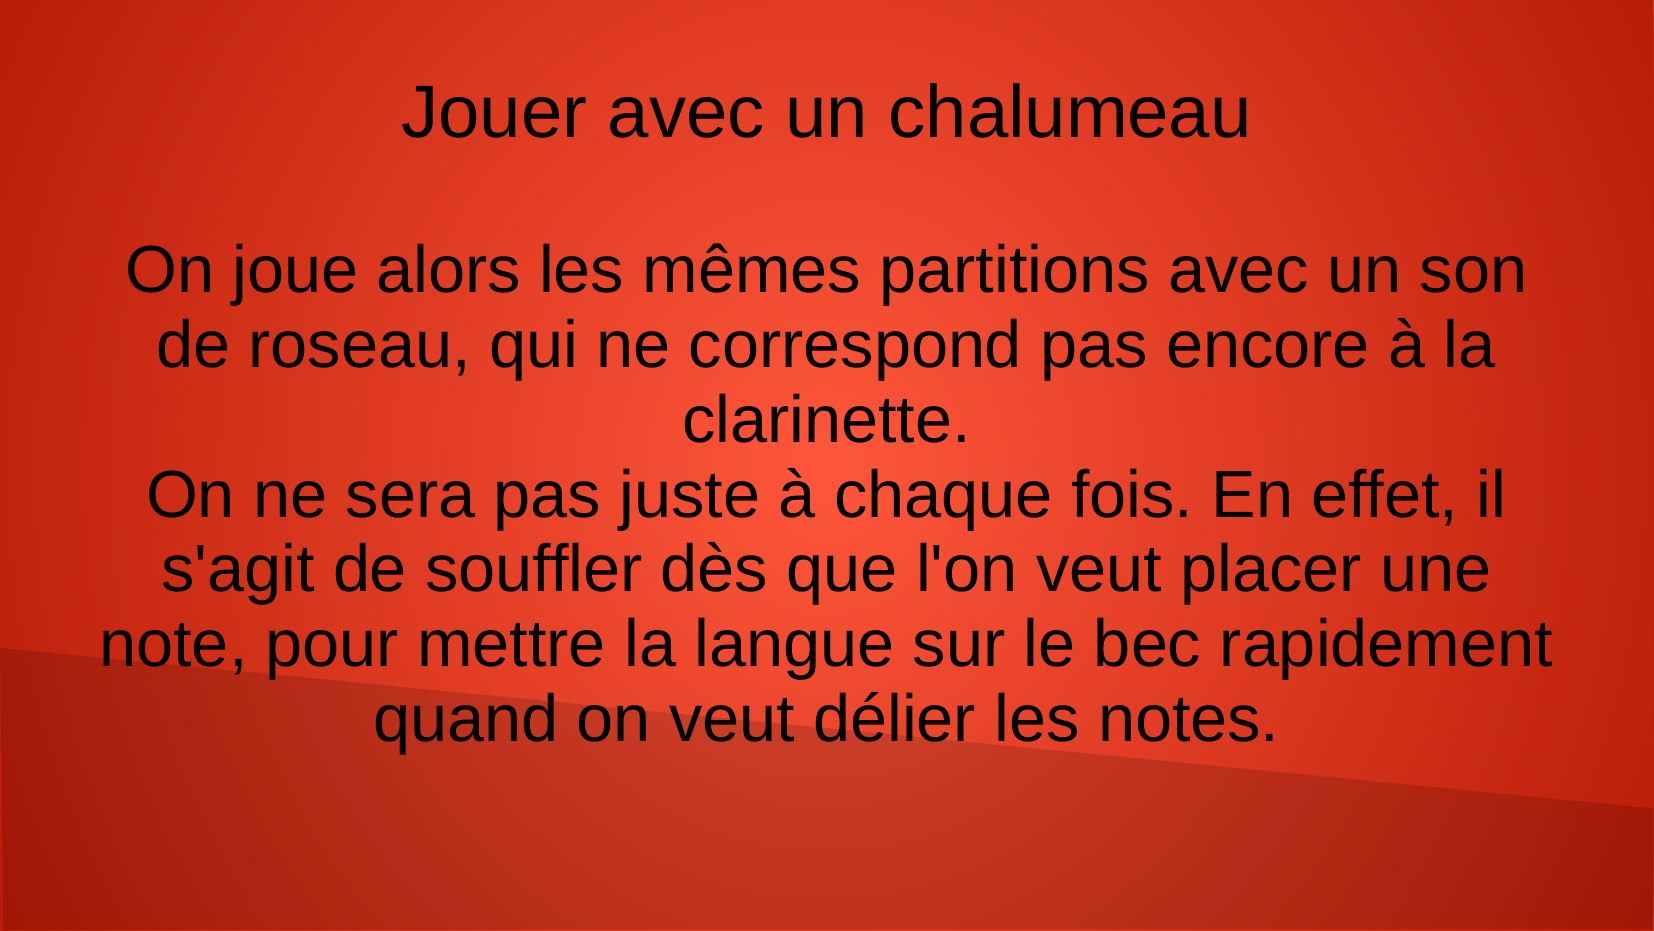

# Jouer avec un chalumeau
On joue alors les mêmes partitions avec un son de roseau, qui ne correspond pas encore à la clarinette.
On ne sera pas juste à chaque fois. En effet, il s'agit de souffler dès que l'on veut placer une note, pour mettre la langue sur le bec rapidement quand on veut délier les notes.